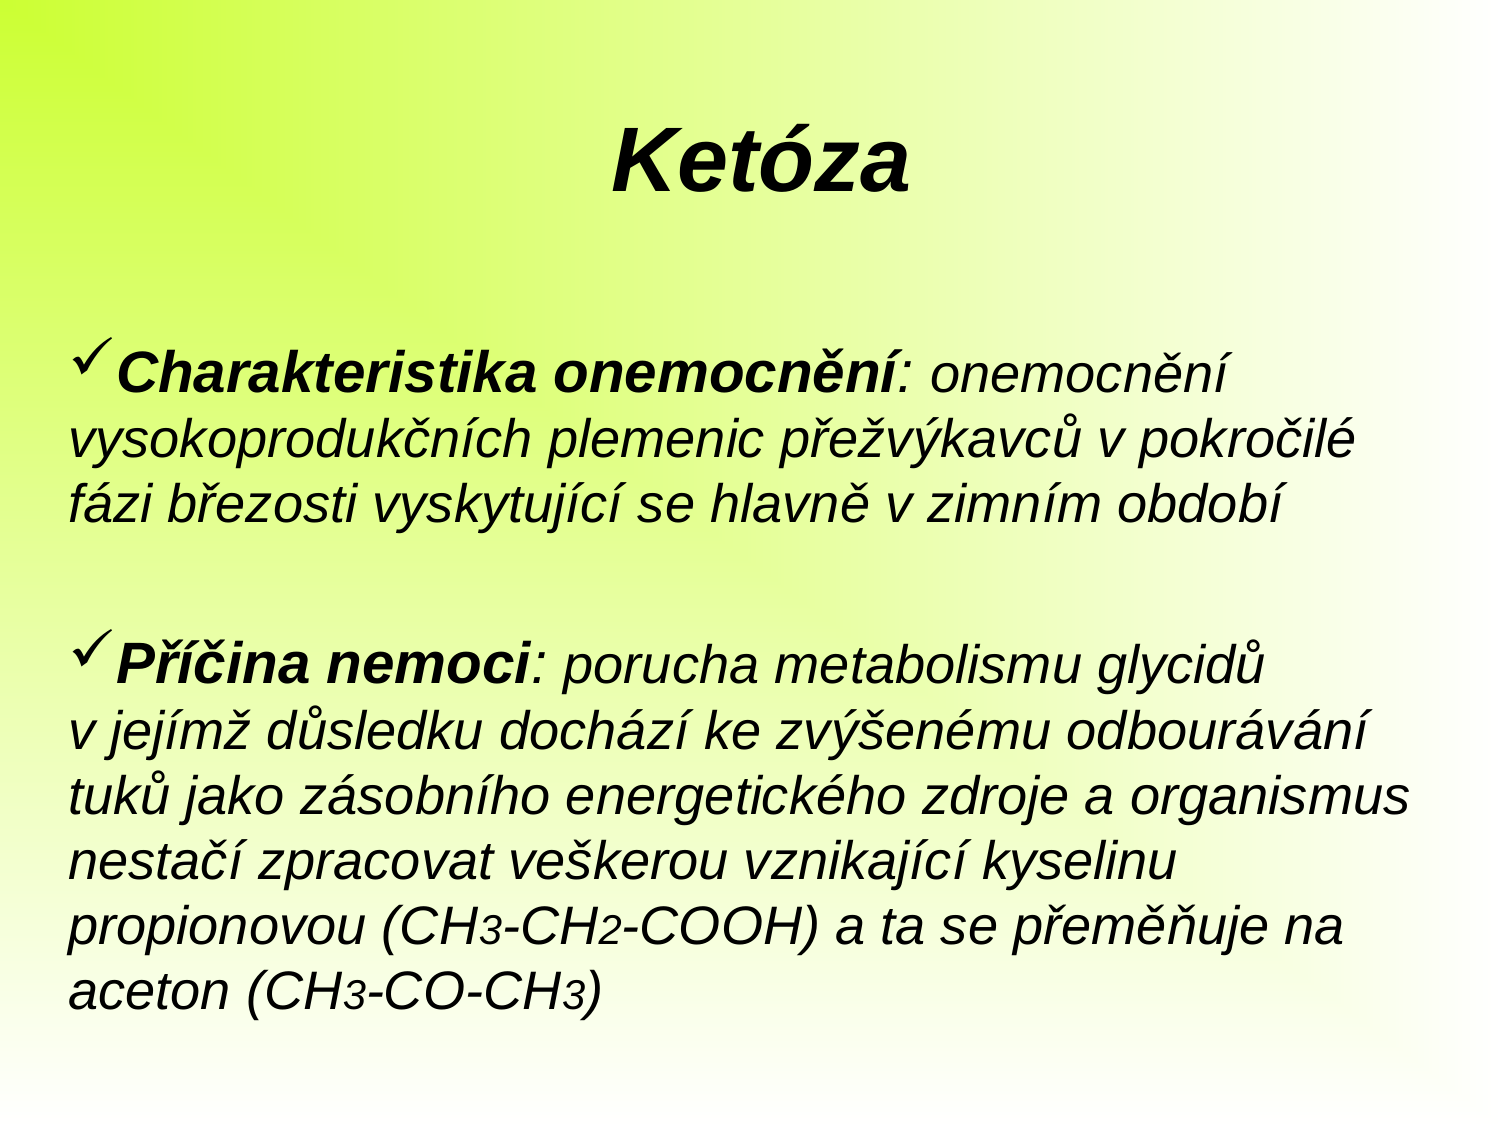

# Ketóza
Charakteristika onemocnění: onemocnění vysokoprodukčních plemenic přežvýkavců v pokročilé fázi březosti vyskytující se hlavně v zimním období
Příčina nemoci: porucha metabolismu glycidů v jejímž důsledku dochází ke zvýšenému odbourávání tuků jako zásobního energetického zdroje a organismus nestačí zpracovat veškerou vznikající kyselinu propionovou (CH3-CH2-COOH) a ta se přeměňuje na aceton (CH3-CO-CH3)